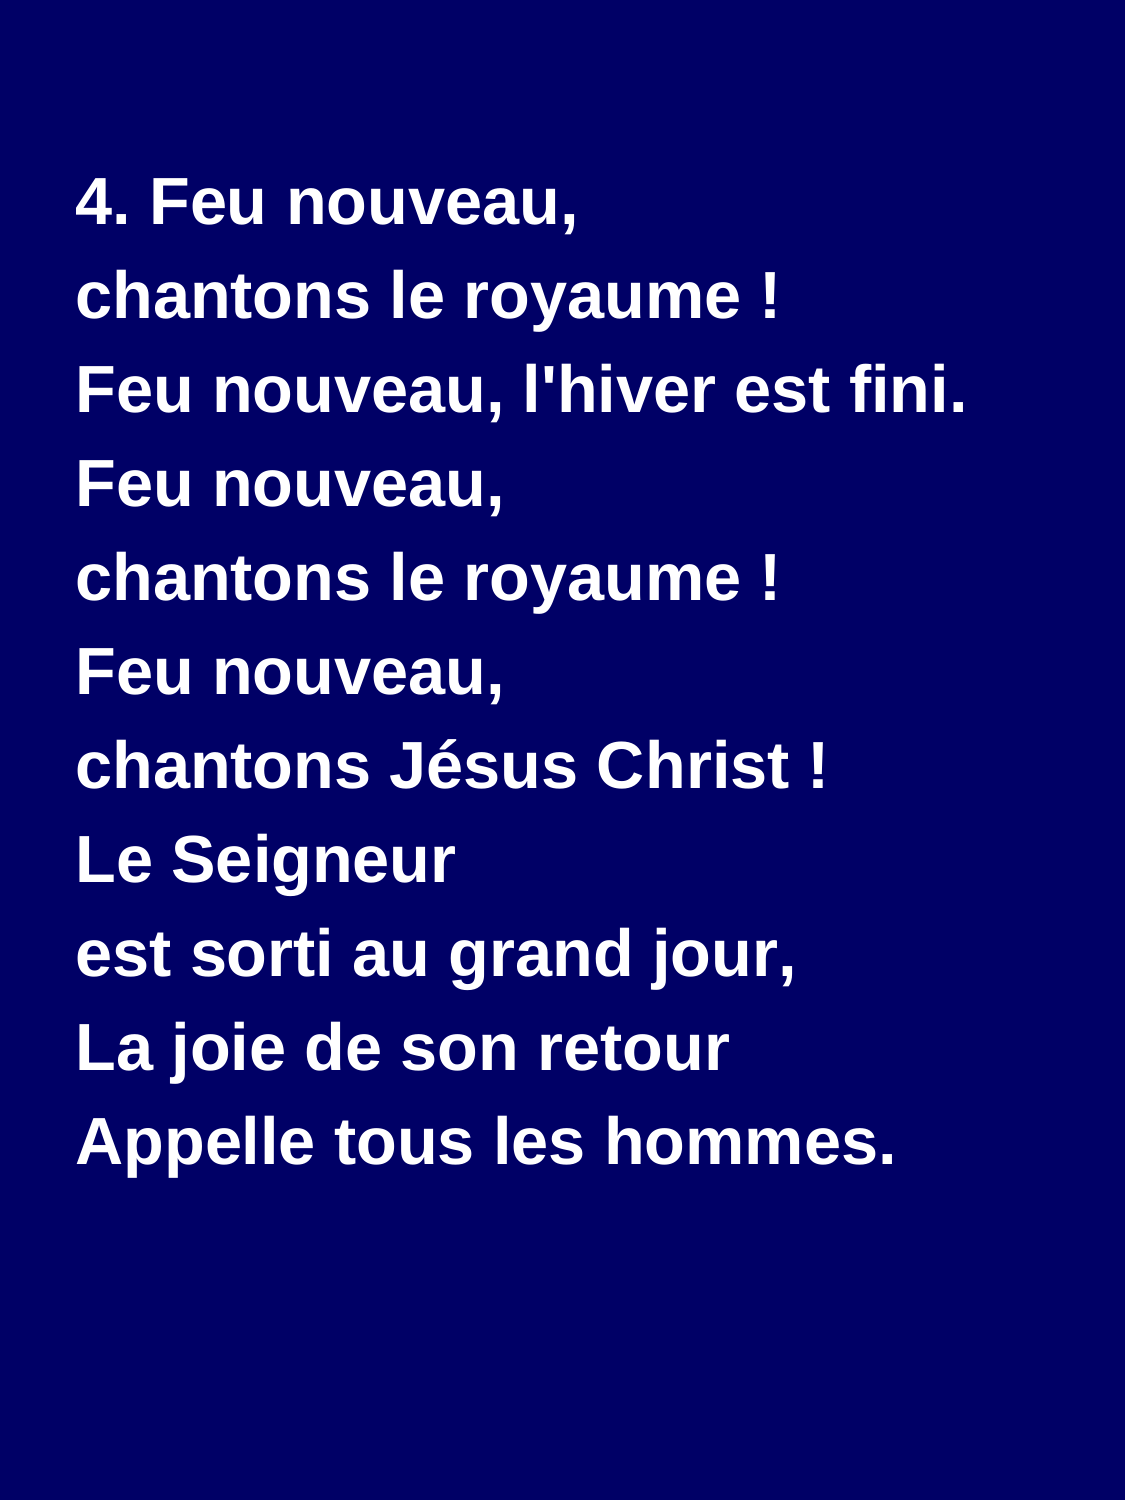

4. Feu nouveau,
chantons le royaume !
Feu nouveau, l'hiver est fini.
Feu nouveau,
chantons le royaume !
Feu nouveau,
chantons Jésus Christ !
Le Seigneur
est sorti au grand jour,
La joie de son retour
Appelle tous les hommes.